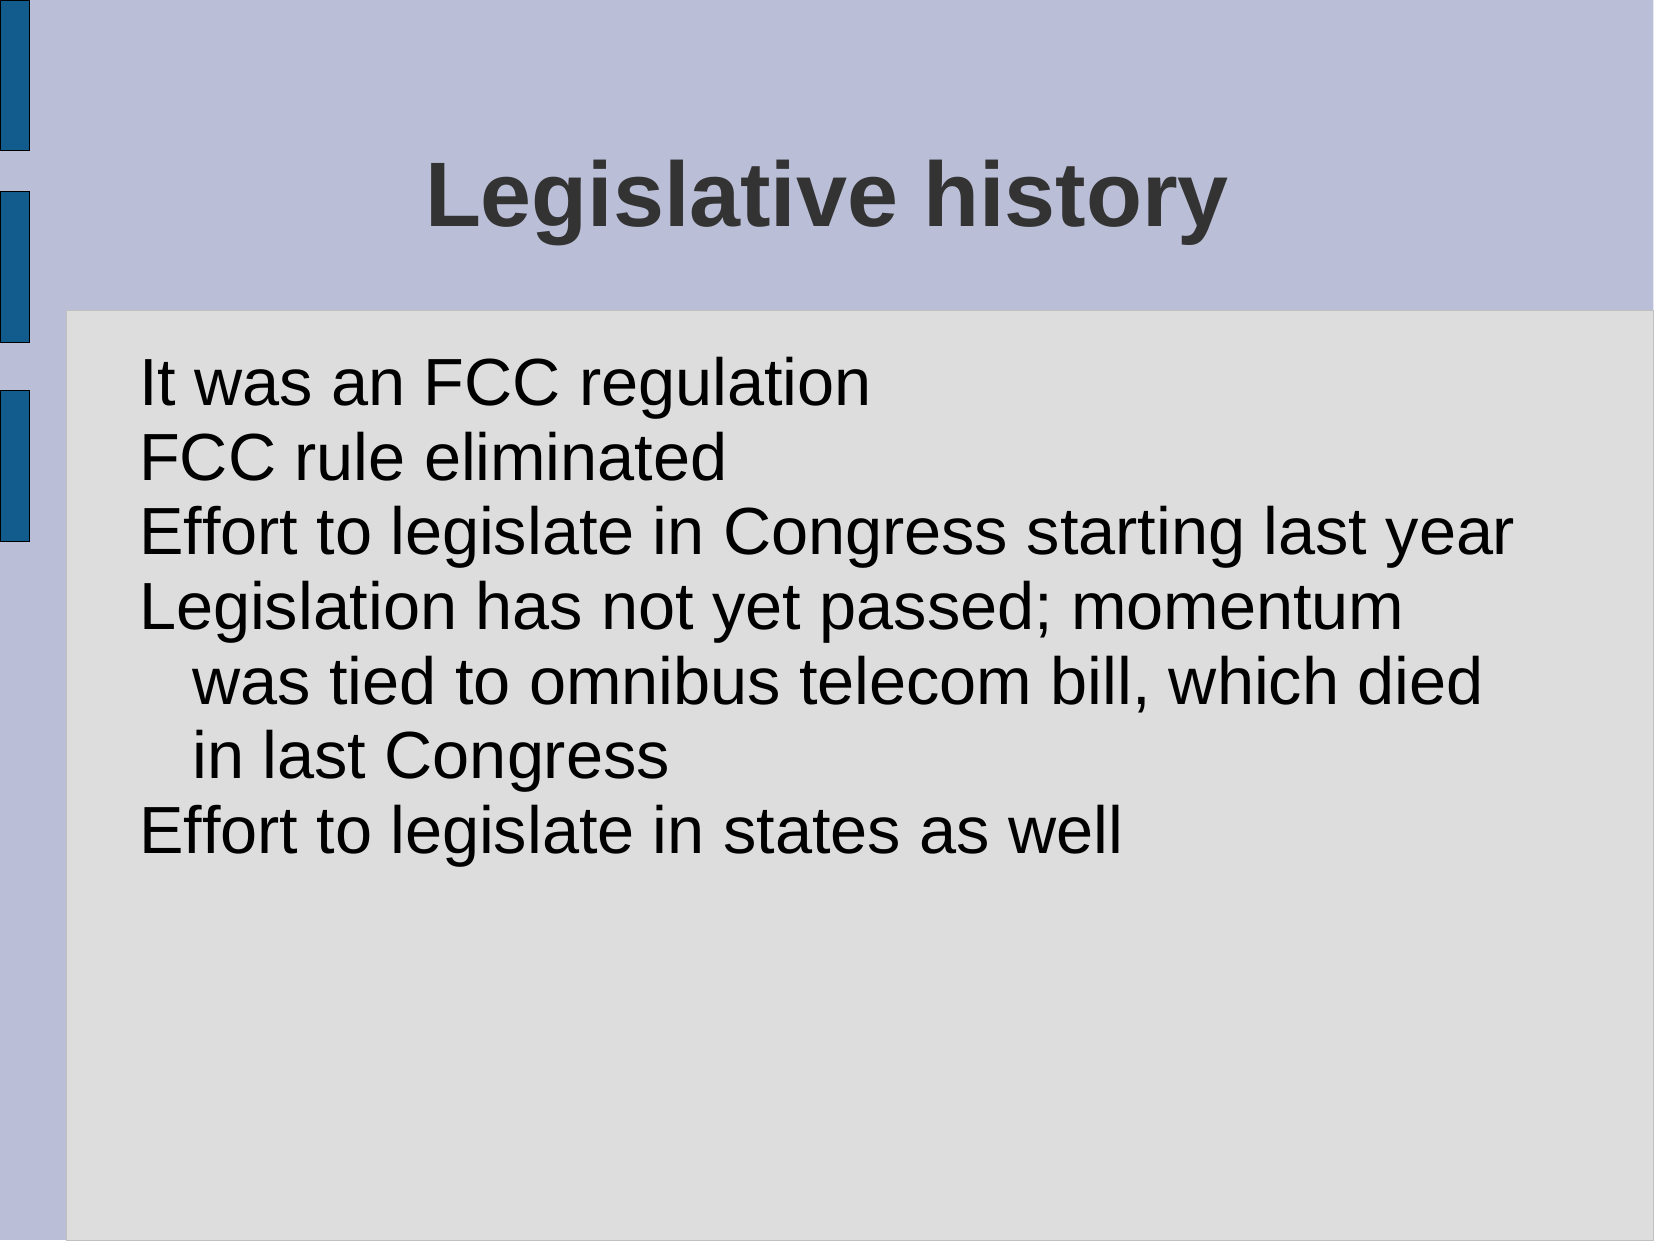

# Legislative history
It was an FCC regulation
FCC rule eliminated
Effort to legislate in Congress starting last year
Legislation has not yet passed; momentum was tied to omnibus telecom bill, which died in last Congress
Effort to legislate in states as well